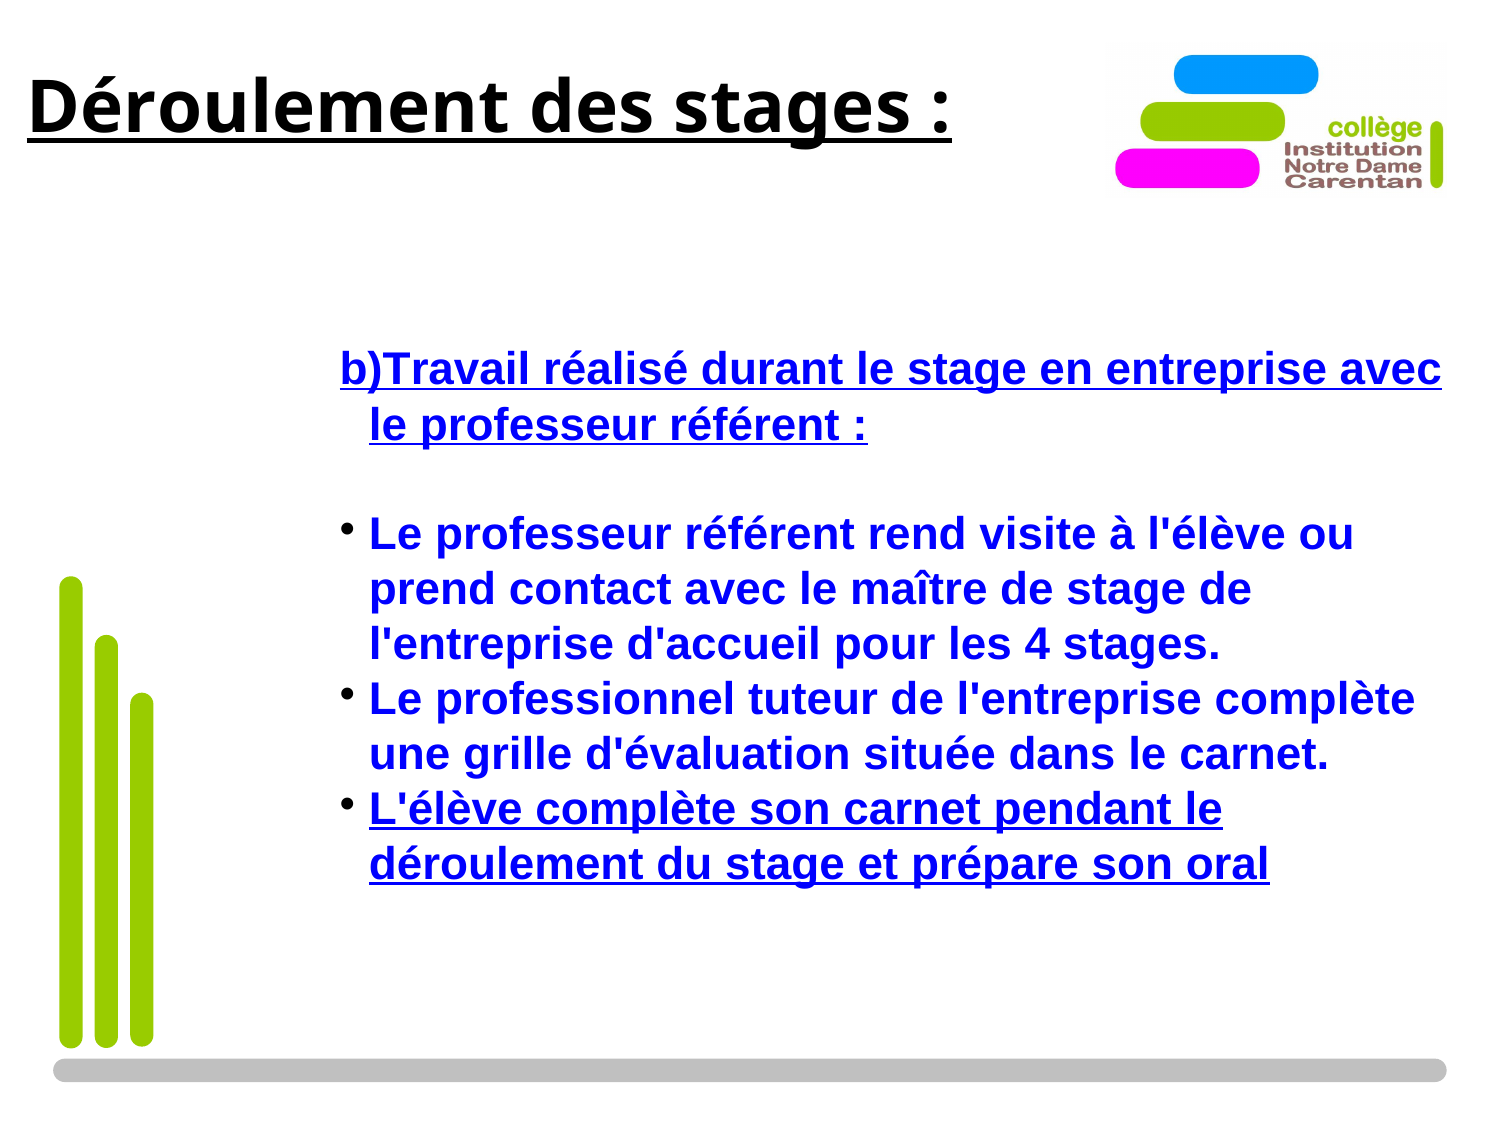

Déroulement des stages :
b)Travail réalisé durant le stage en entreprise avec le professeur référent :
Le professeur référent rend visite à l'élève ou prend contact avec le maître de stage de l'entreprise d'accueil pour les 4 stages.
Le professionnel tuteur de l'entreprise complète une grille d'évaluation située dans le carnet.
L'élève complète son carnet pendant le déroulement du stage et prépare son oral